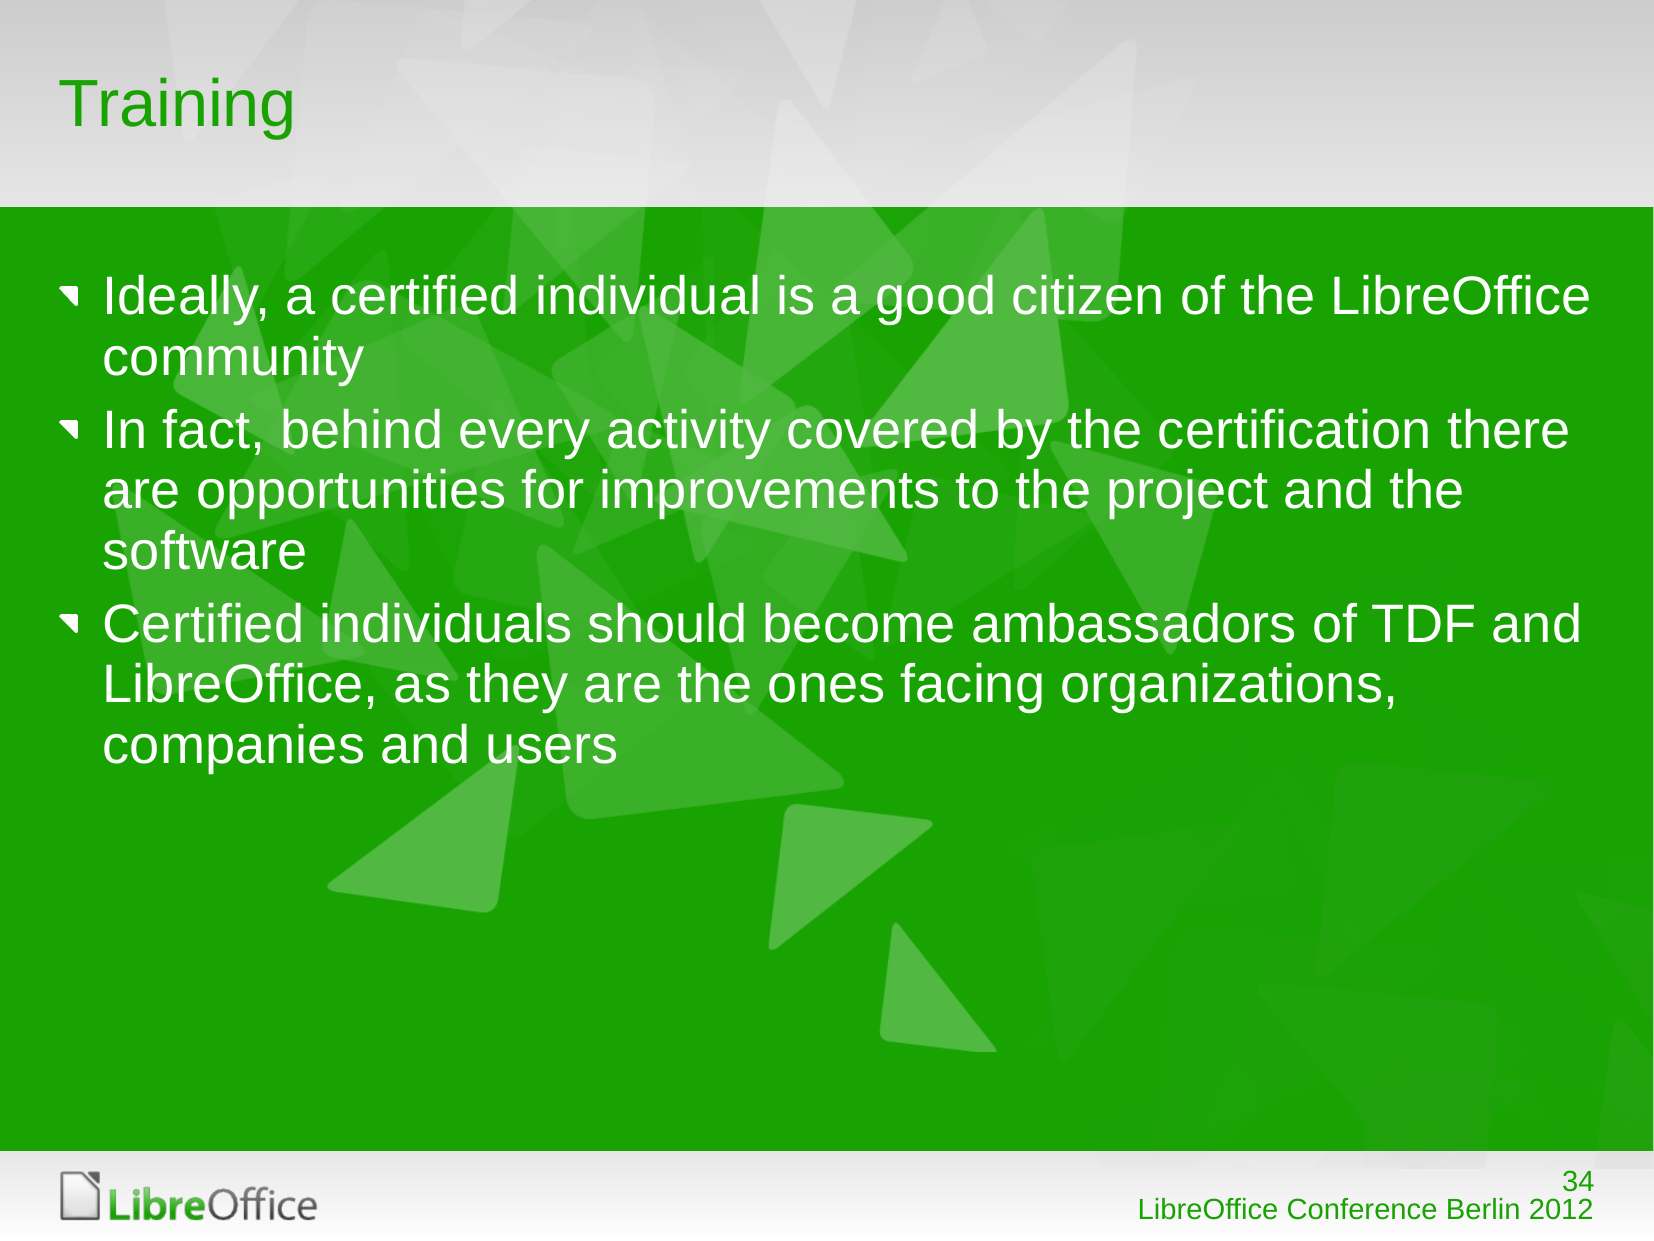

# Training
Ideally, a certified individual is a good citizen of the LibreOffice community
In fact, behind every activity covered by the certification there are opportunities for improvements to the project and the software
Certified individuals should become ambassadors of TDF and LibreOffice, as they are the ones facing organizations, companies and users
34
LibreOffice Conference Berlin 2012